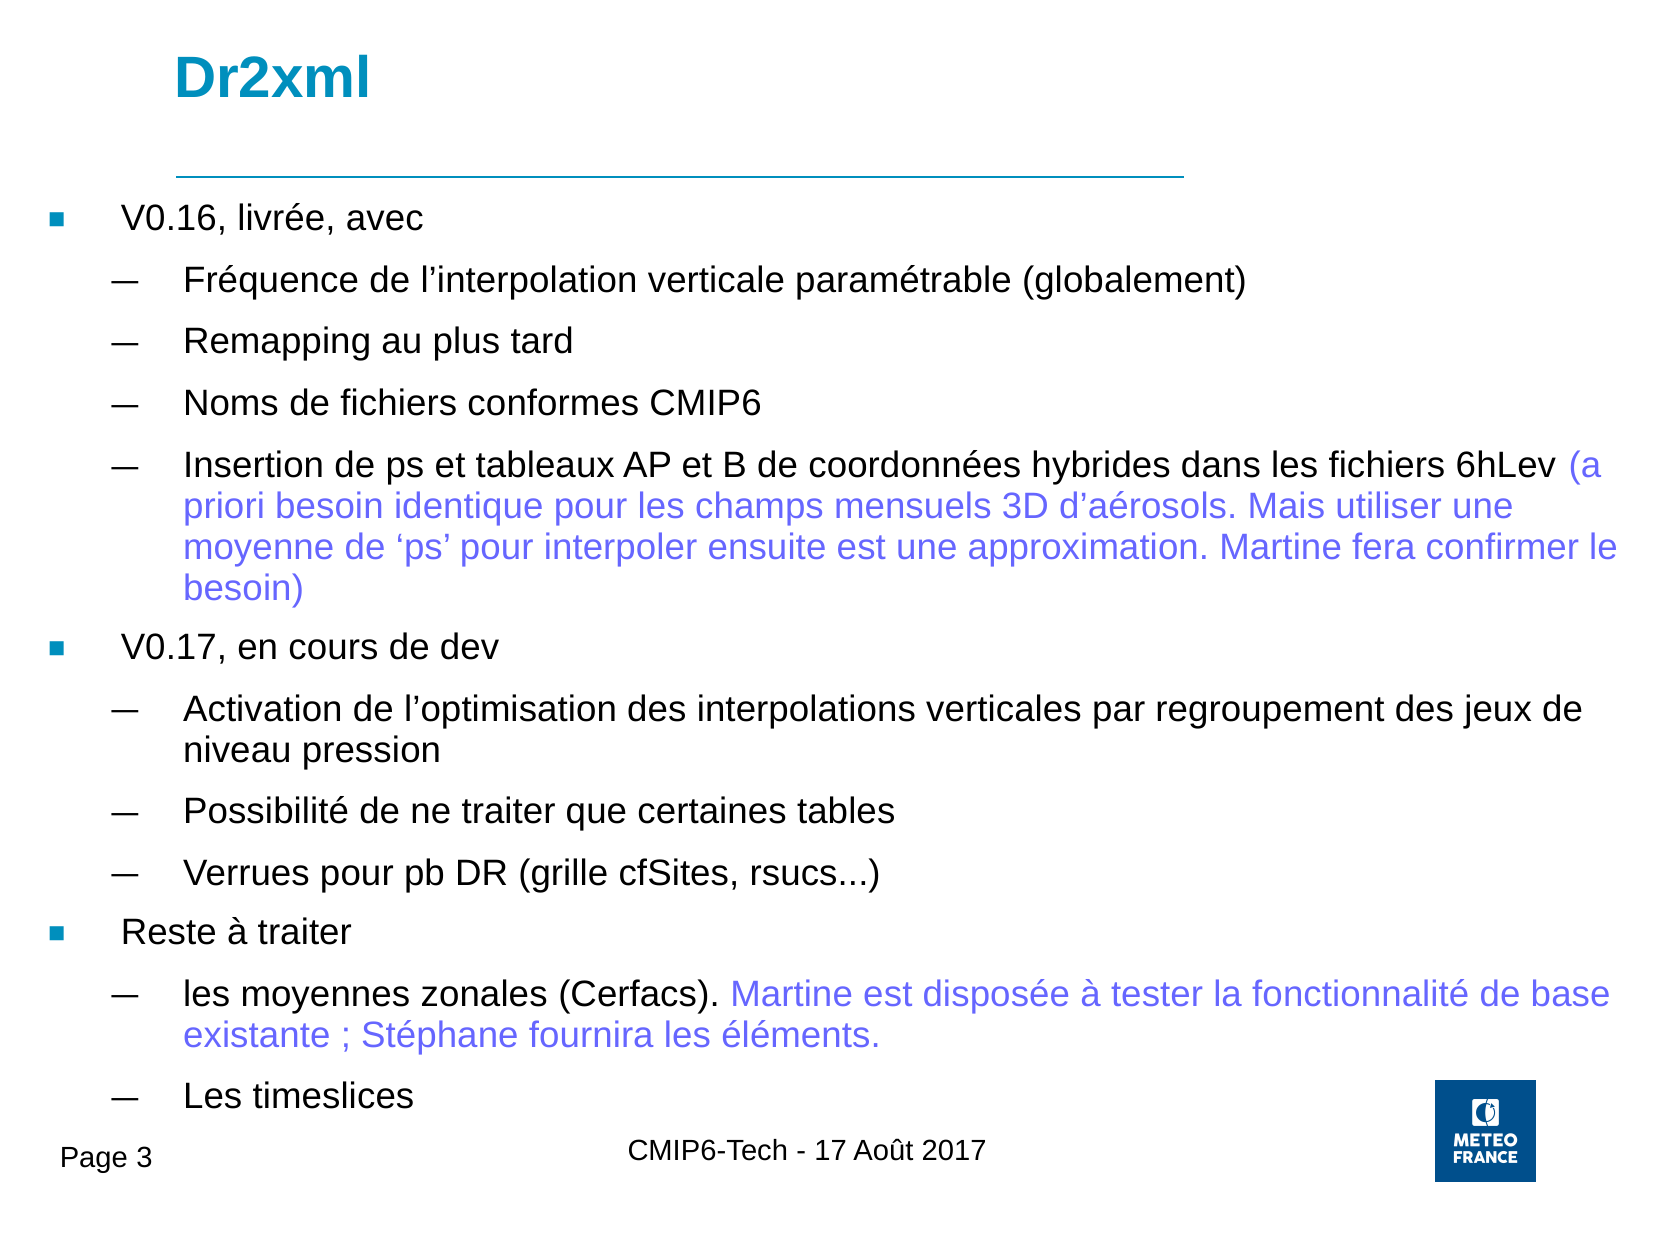

# Dr2xml
V0.16, livrée, avec
Fréquence de l’interpolation verticale paramétrable (globalement)
Remapping au plus tard
Noms de fichiers conformes CMIP6
Insertion de ps et tableaux AP et B de coordonnées hybrides dans les fichiers 6hLev (a priori besoin identique pour les champs mensuels 3D d’aérosols. Mais utiliser une moyenne de ‘ps’ pour interpoler ensuite est une approximation. Martine fera confirmer le besoin)
V0.17, en cours de dev
Activation de l’optimisation des interpolations verticales par regroupement des jeux de niveau pression
Possibilité de ne traiter que certaines tables
Verrues pour pb DR (grille cfSites, rsucs...)
Reste à traiter
les moyennes zonales (Cerfacs). Martine est disposée à tester la fonctionnalité de base existante ; Stéphane fournira les éléments.
Les timeslices
CMIP6-Tech - 17 Août 2017
3